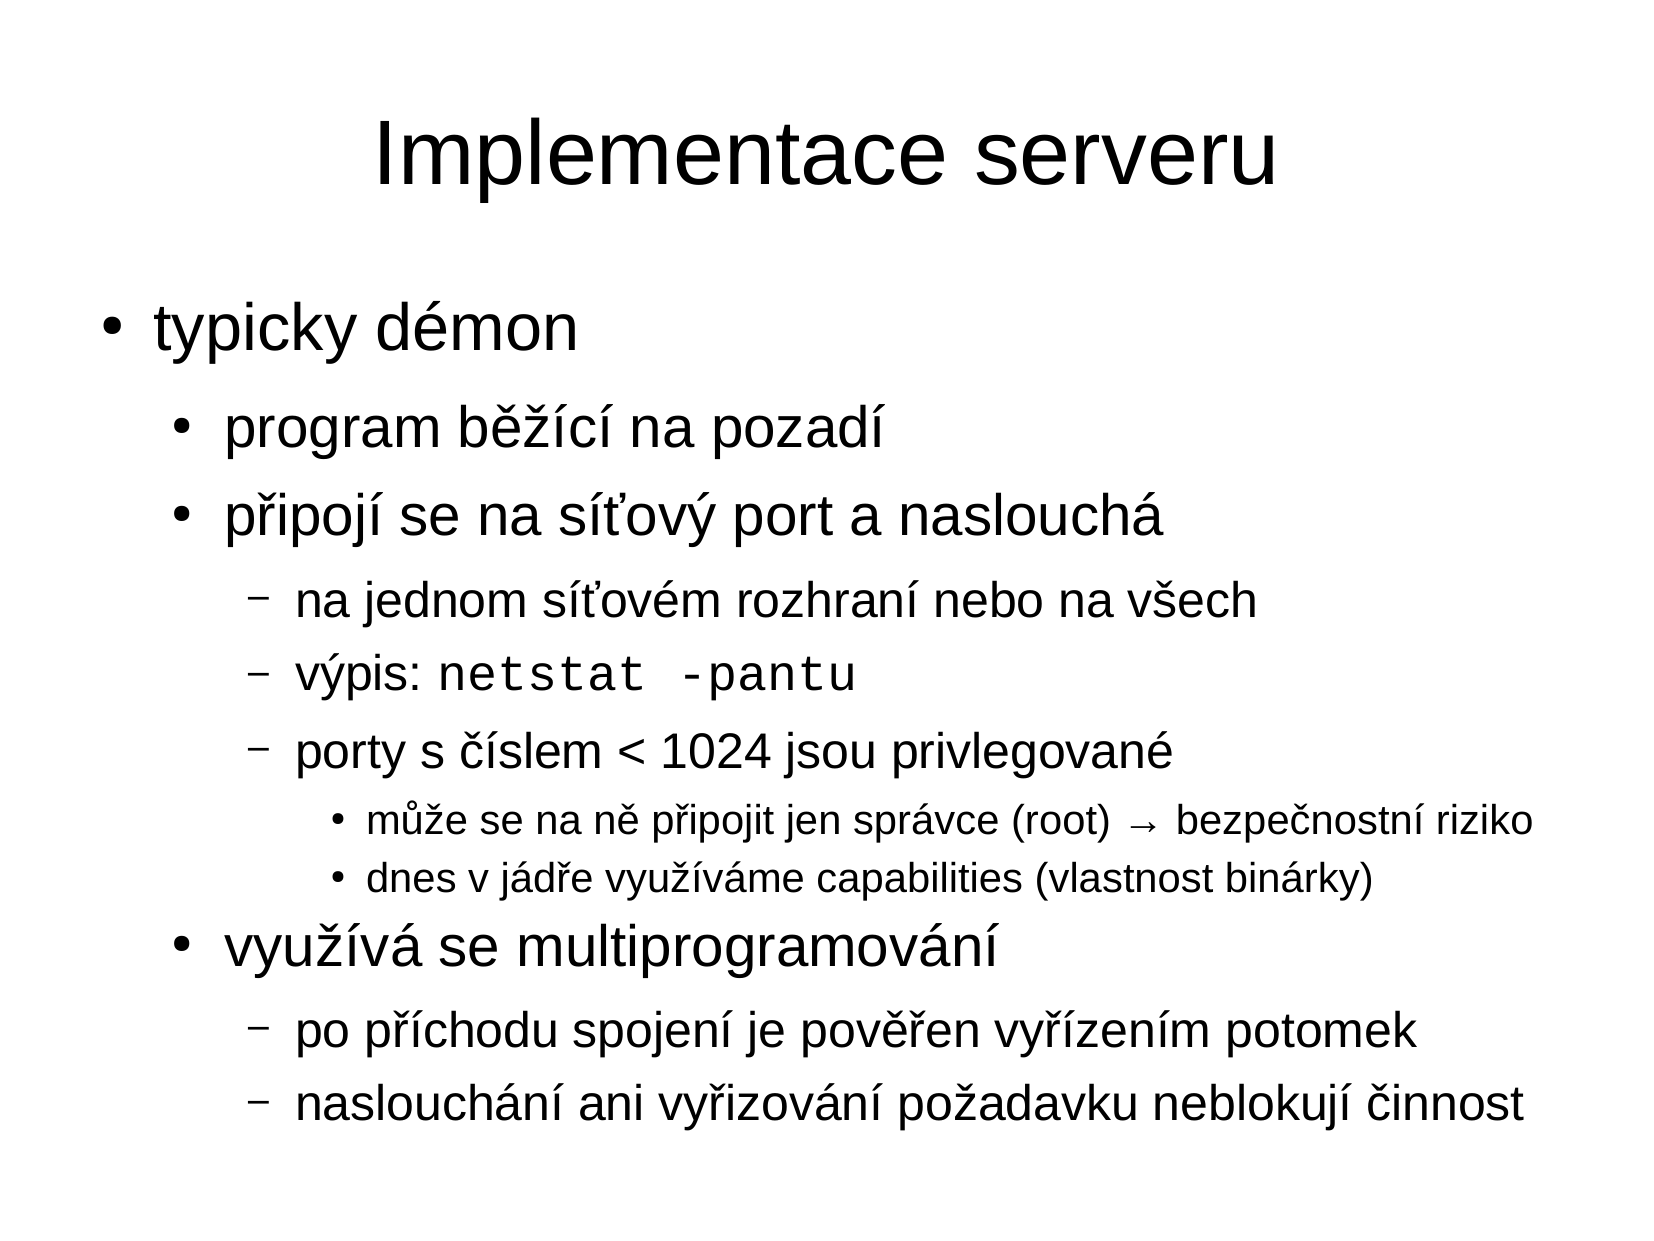

# Implementace serveru
typicky démon
program běžící na pozadí
připojí se na síťový port a naslouchá
na jednom síťovém rozhraní nebo na všech
výpis: netstat -pantu
porty s číslem < 1024 jsou privlegované
může se na ně připojit jen správce (root) → bezpečnostní riziko
dnes v jádře využíváme capabilities (vlastnost binárky)
využívá se multiprogramování
po příchodu spojení je pověřen vyřízením potomek
naslouchání ani vyřizování požadavku neblokují činnost